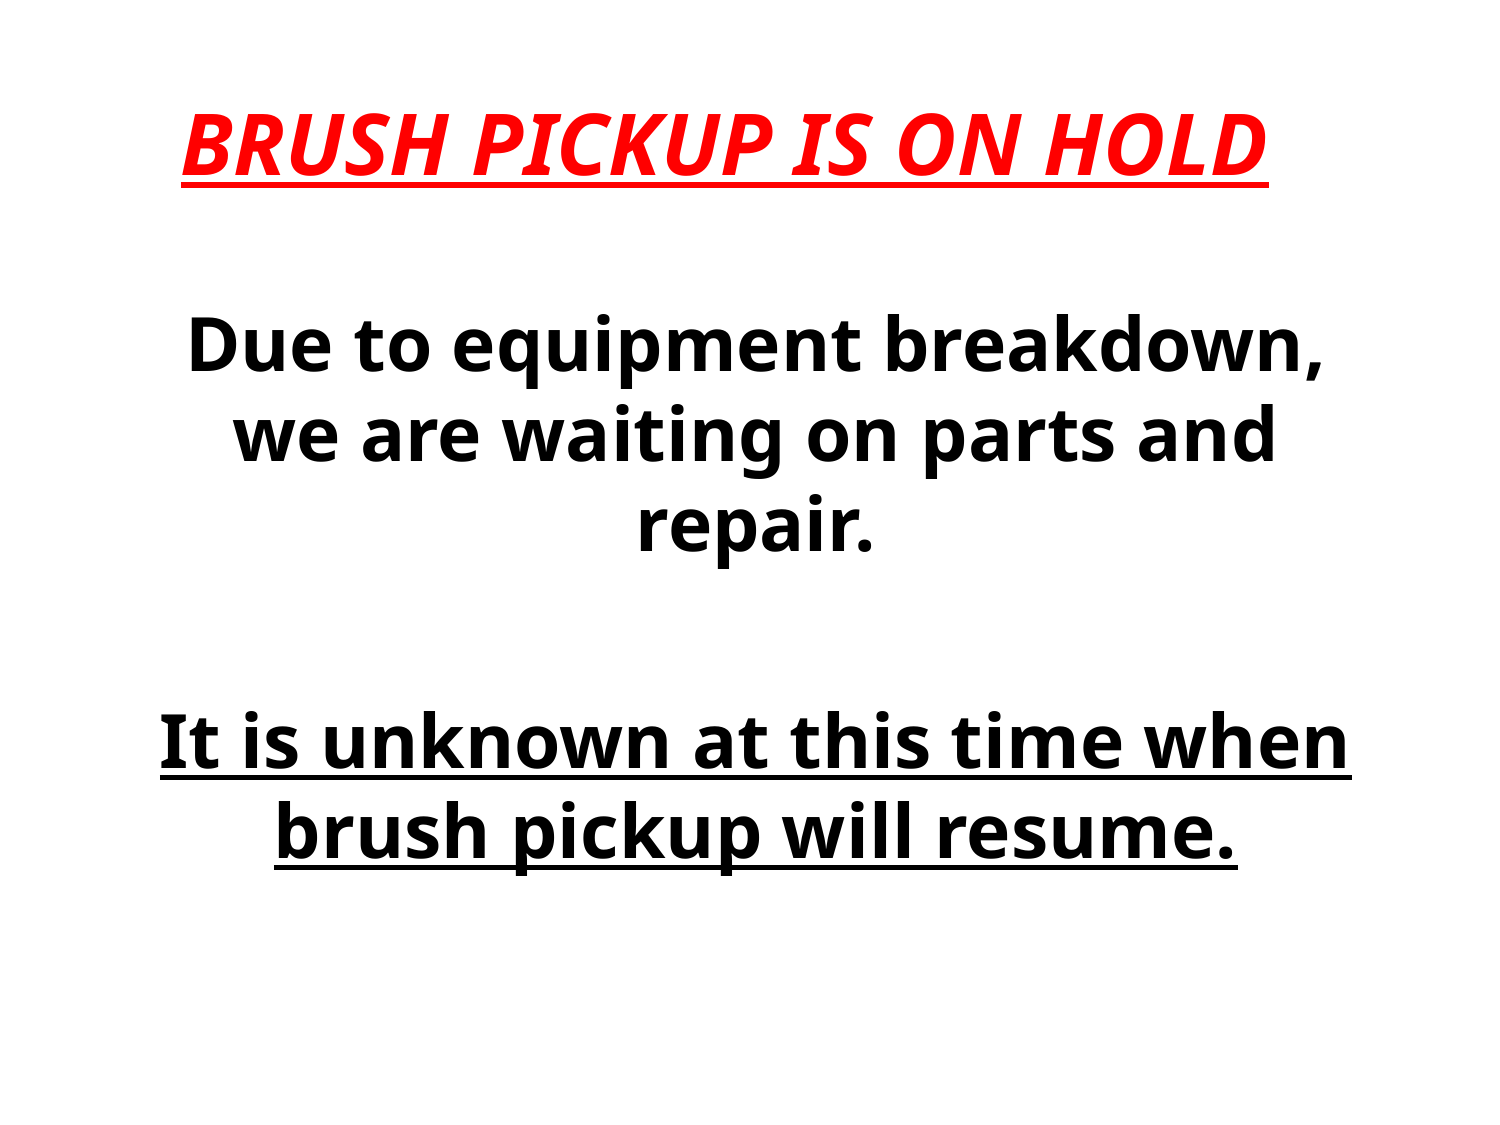

# BRUSH PICKUP IS ON HOLD
Due to equipment breakdown, we are waiting on parts and repair.
It is unknown at this time when brush pickup will resume.